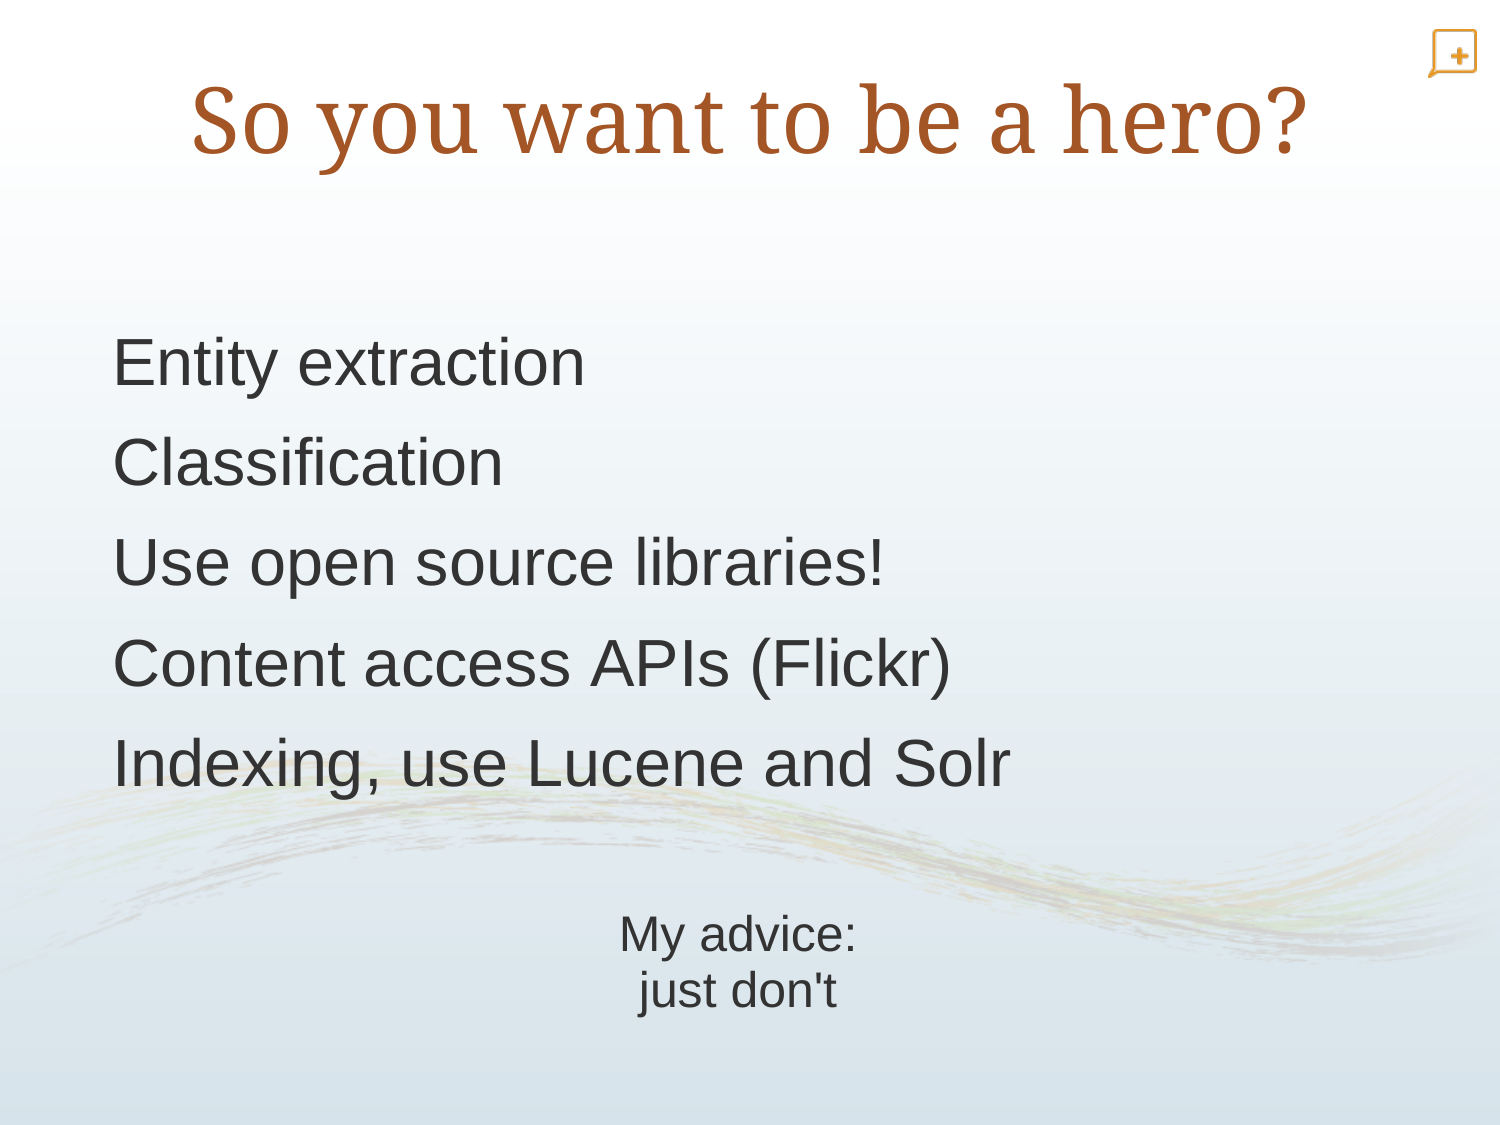

# So you want to be a hero?
Entity extraction
Classification
Use open source libraries!
Content access APIs (Flickr)
Indexing, use Lucene and Solr
My advice:
just don't